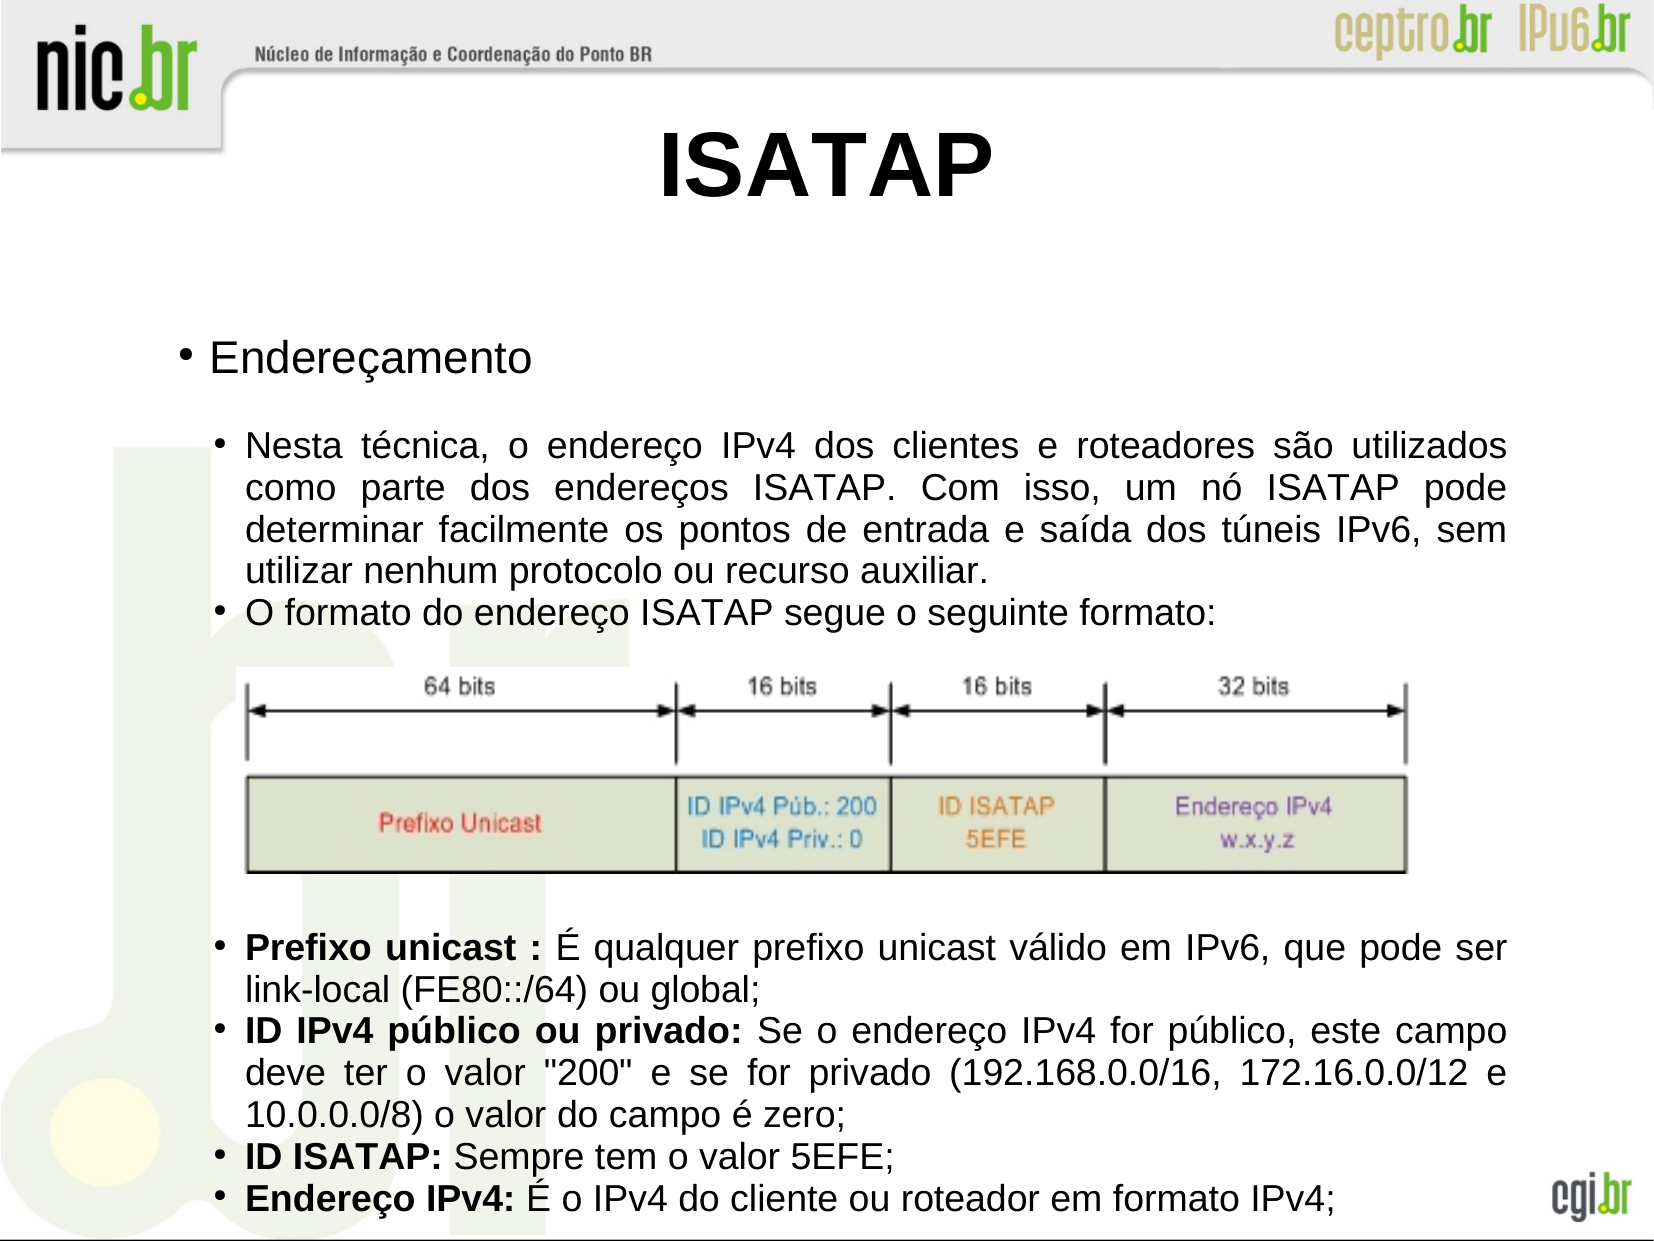

ISATAP
Endereçamento
Nesta técnica, o endereço IPv4 dos clientes e roteadores são utilizados como parte dos endereços ISATAP. Com isso, um nó ISATAP pode determinar facilmente os pontos de entrada e saída dos túneis IPv6, sem utilizar nenhum protocolo ou recurso auxiliar.
O formato do endereço ISATAP segue o seguinte formato:
Prefixo unicast : É qualquer prefixo unicast válido em IPv6, que pode ser link-local (FE80::/64) ou global;
ID IPv4 público ou privado: Se o endereço IPv4 for público, este campo deve ter o valor "200" e se for privado (192.168.0.0/16, 172.16.0.0/12 e 10.0.0.0/8) o valor do campo é zero;
ID ISATAP: Sempre tem o valor 5EFE;
Endereço IPv4: É o IPv4 do cliente ou roteador em formato IPv4;